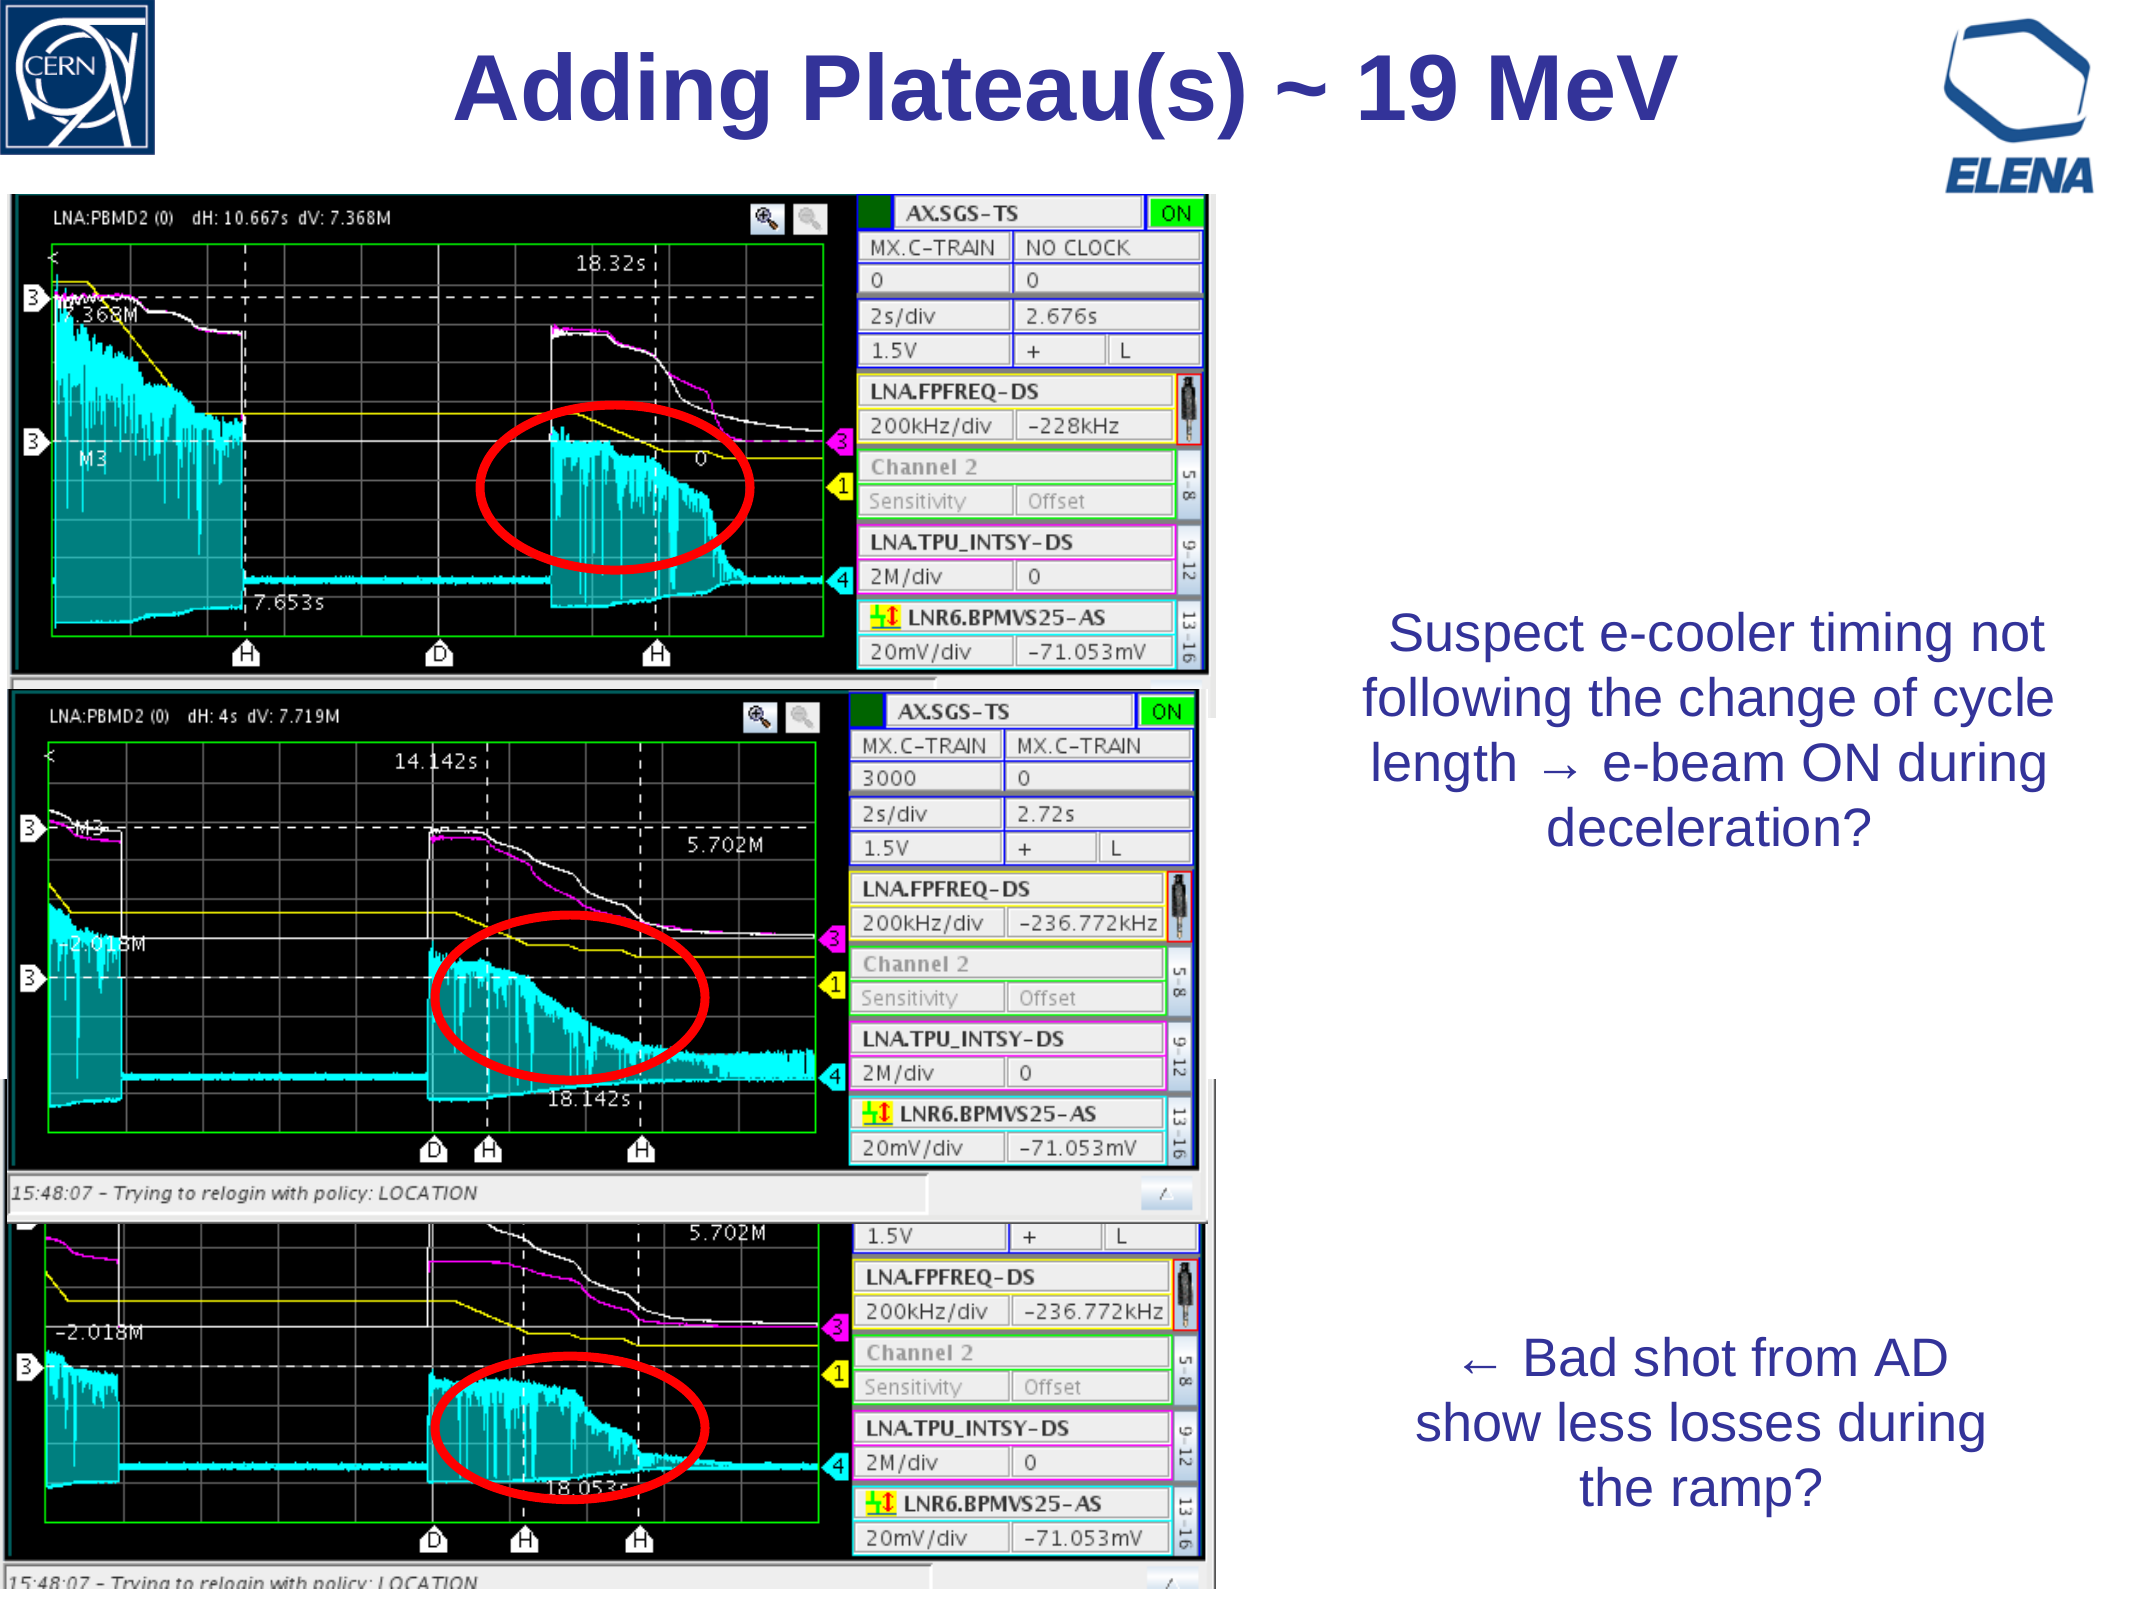

# Adding Plateau(s) ~ 19 MeV
 Suspect e-cooler timing not following the change of cycle length → e-beam ON during deceleration?
← Bad shot from AD show less losses during the ramp?